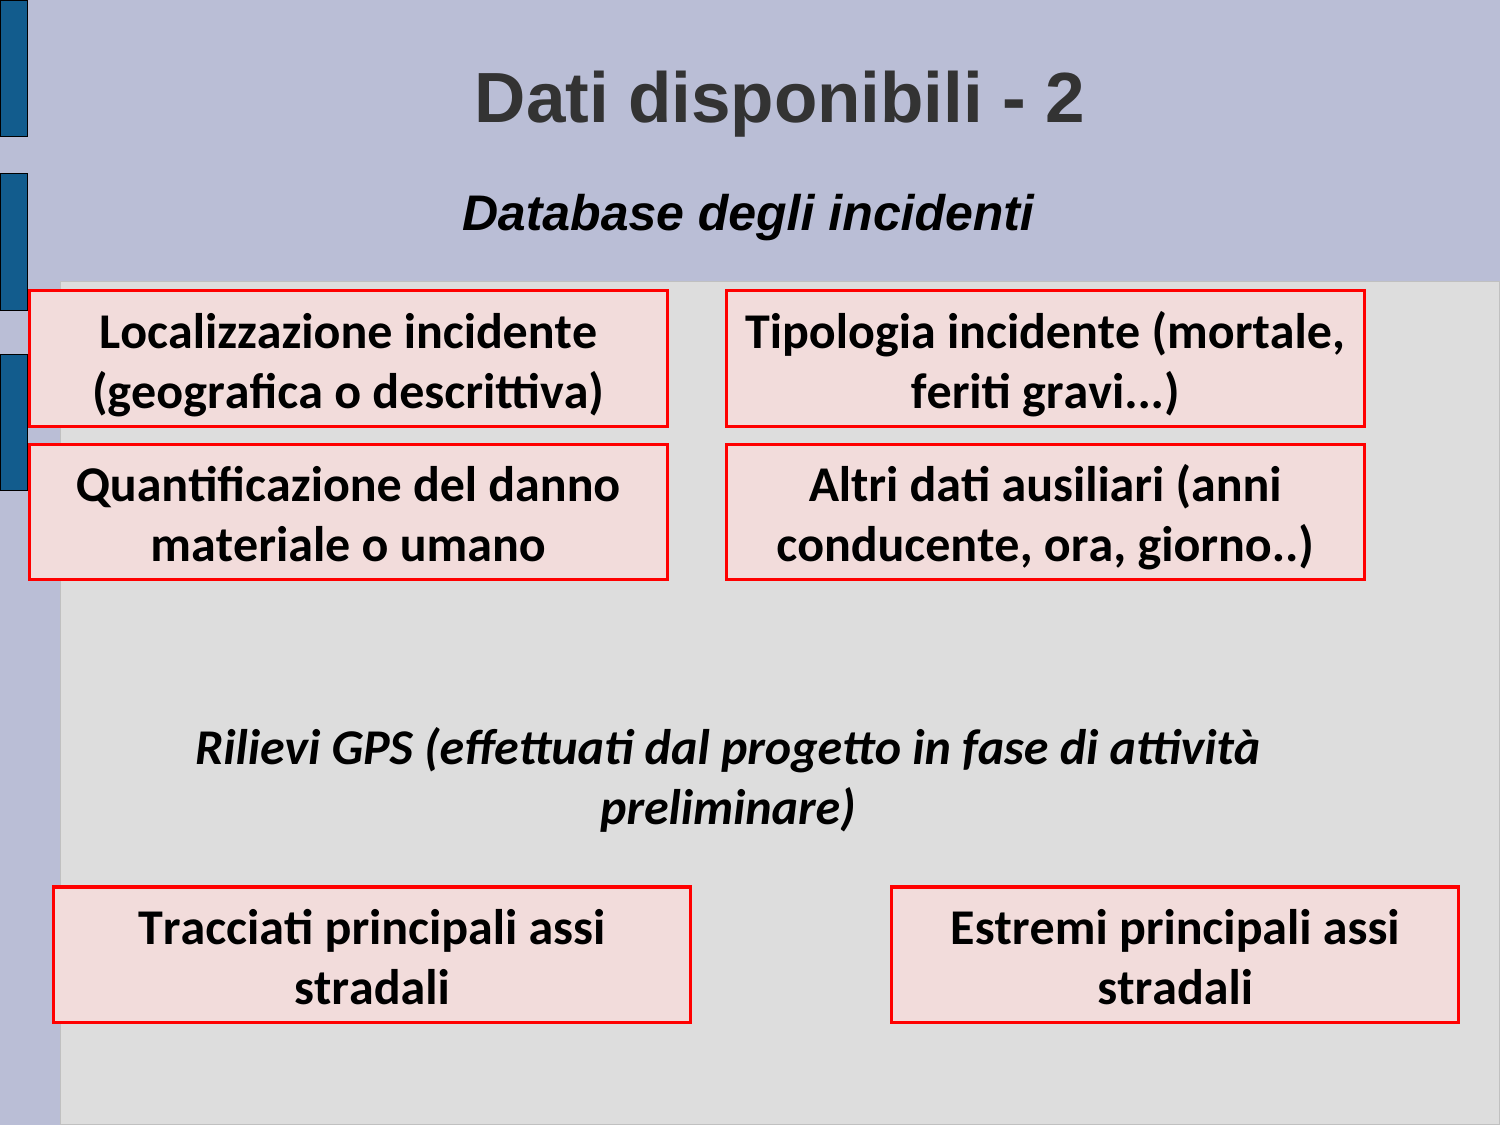

Dati disponibili - 2
# Database degli incidenti
Localizzazione incidente (geografica o descrittiva)
Tipologia incidente (mortale, feriti gravi...)
Quantificazione del danno materiale o umano
Altri dati ausiliari (anni conducente, ora, giorno..)
Rilievi GPS (effettuati dal progetto in fase di attività preliminare)
Tracciati principali assi stradali
Estremi principali assi stradali